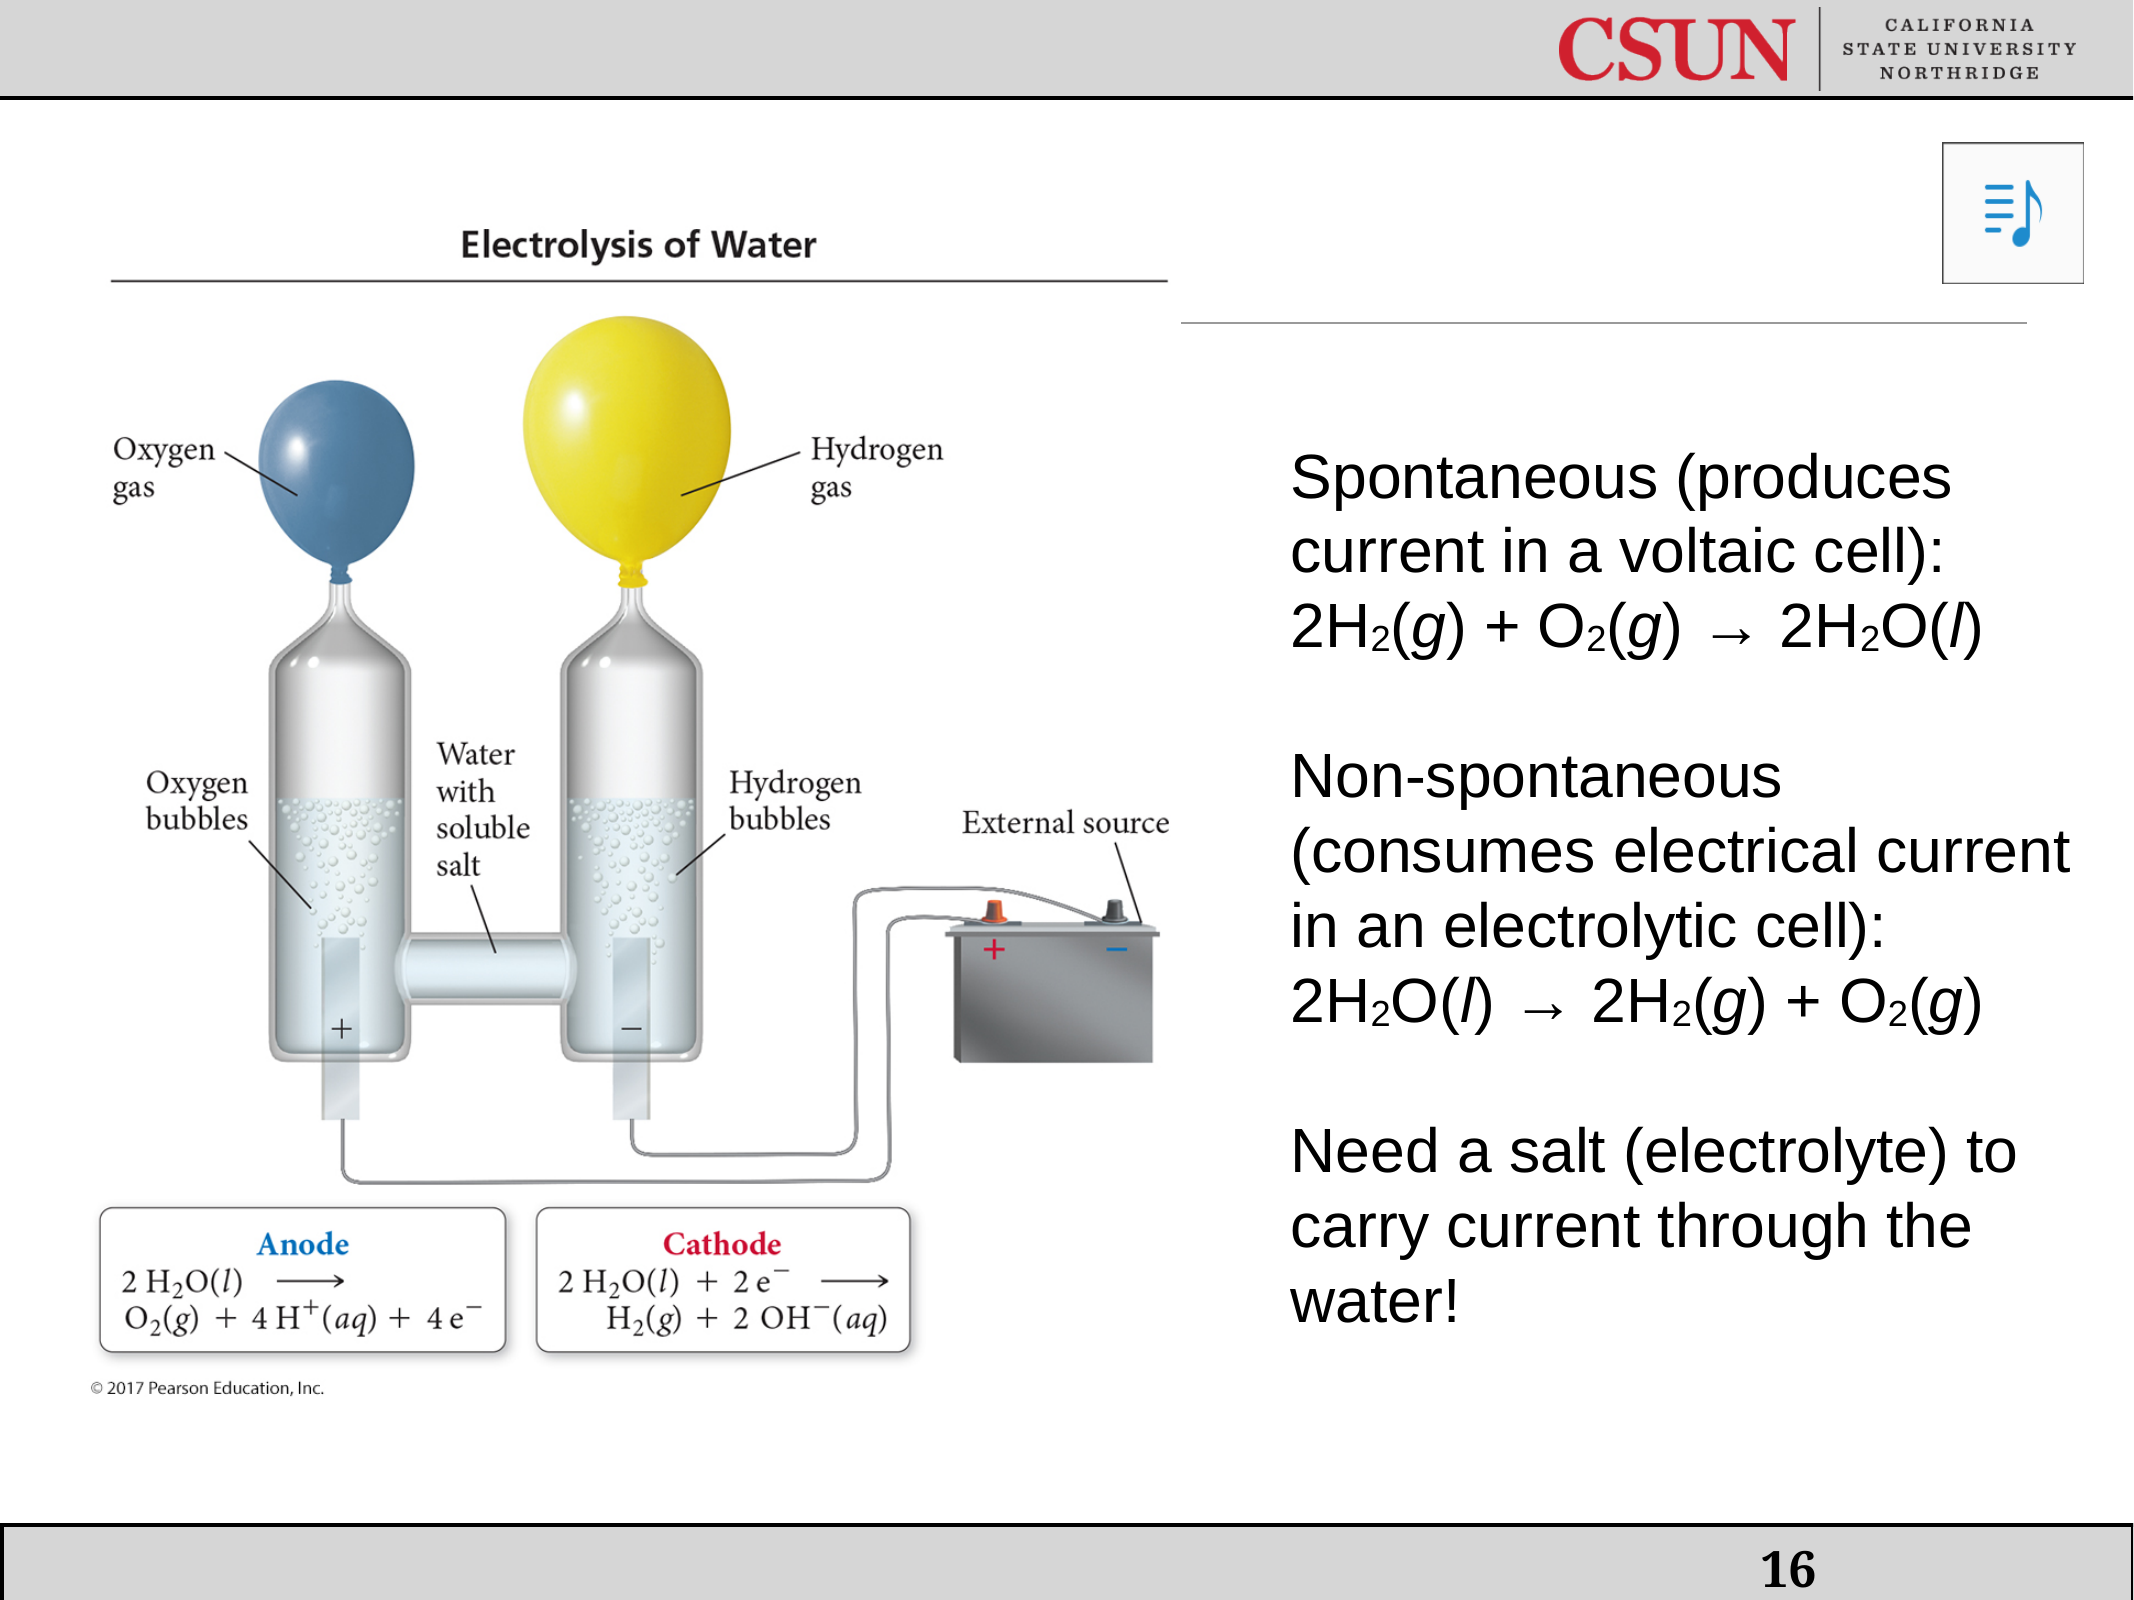

Spontaneous (produces current in a voltaic cell):
2H2(g) + O2(g) → 2H2O(l)
Non-spontaneous (consumes electrical current in an electrolytic cell):
2H2O(l) → 2H2(g) + O2(g)
Need a salt (electrolyte) to carry current through the water!
16